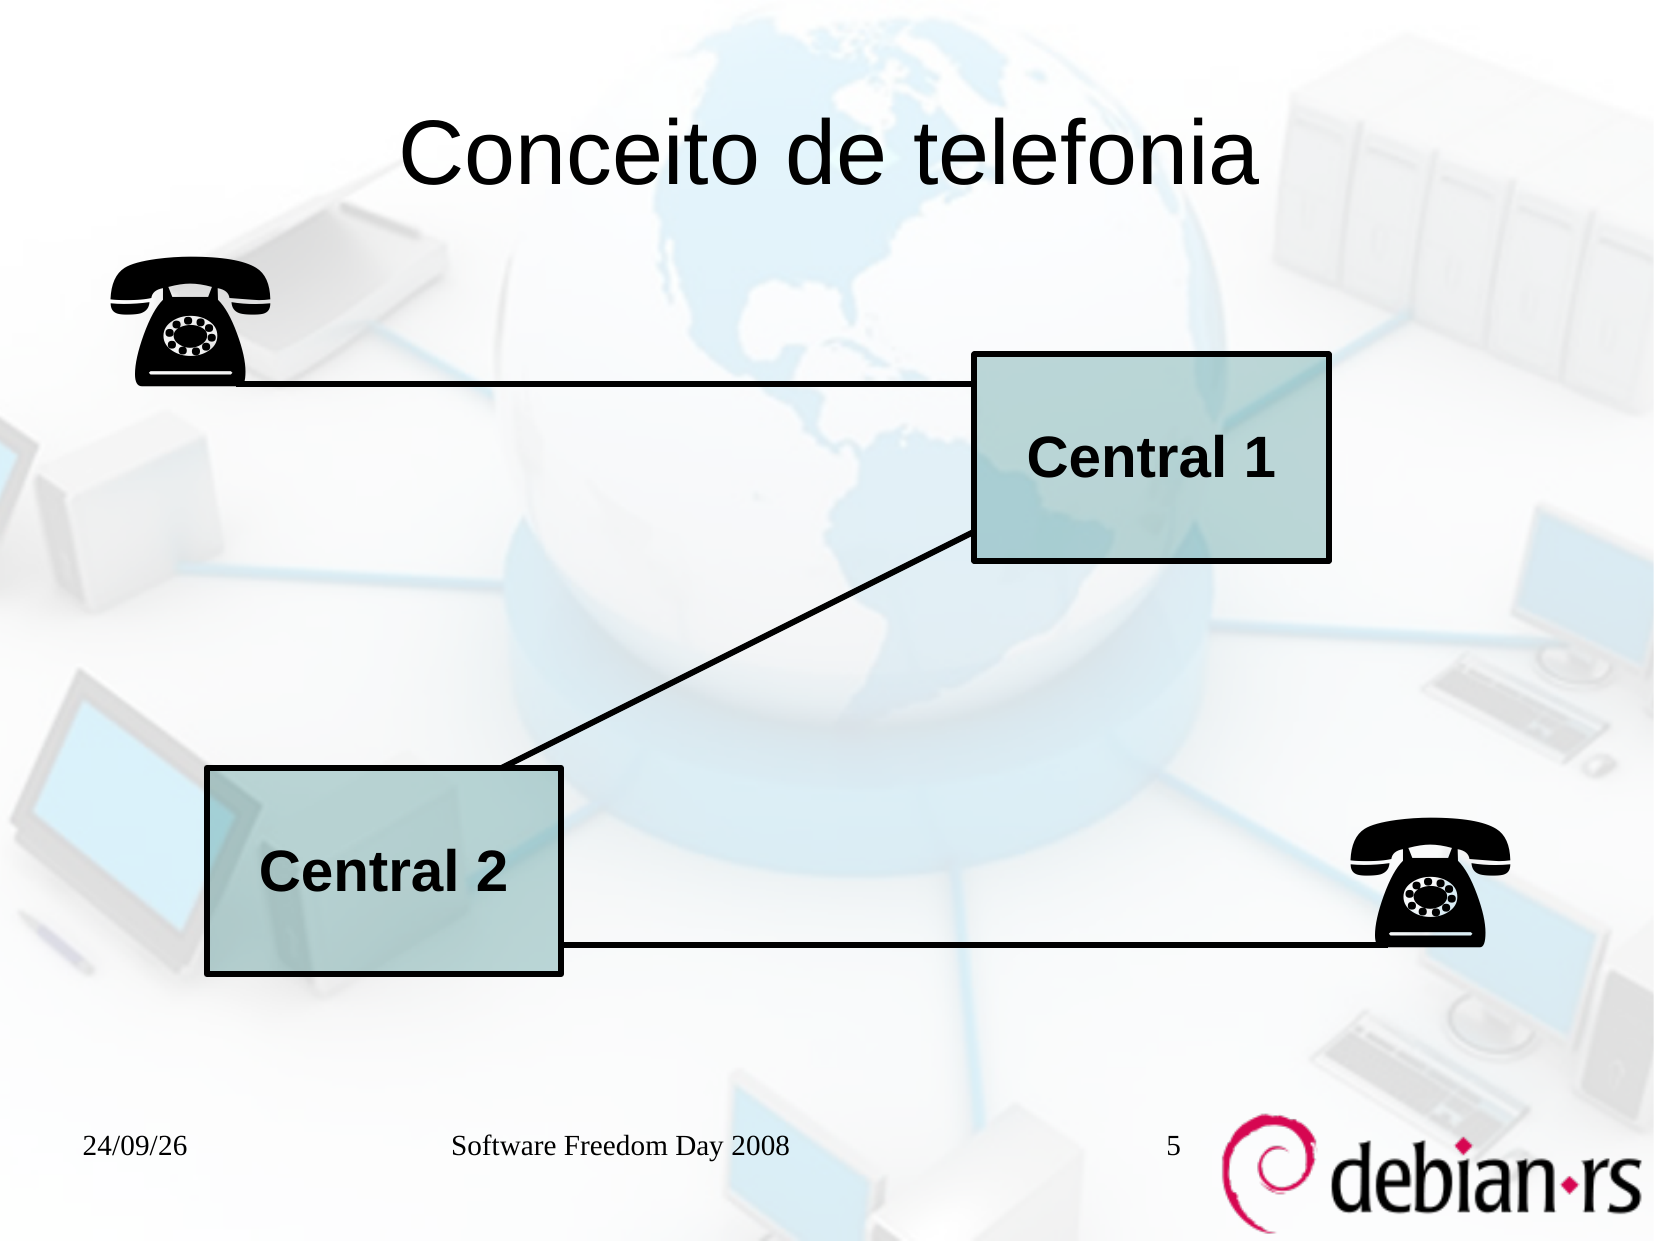

# Conceito de telefonia
☎
Central 1
Central 2
☎
Software Freedom Day 2008
5